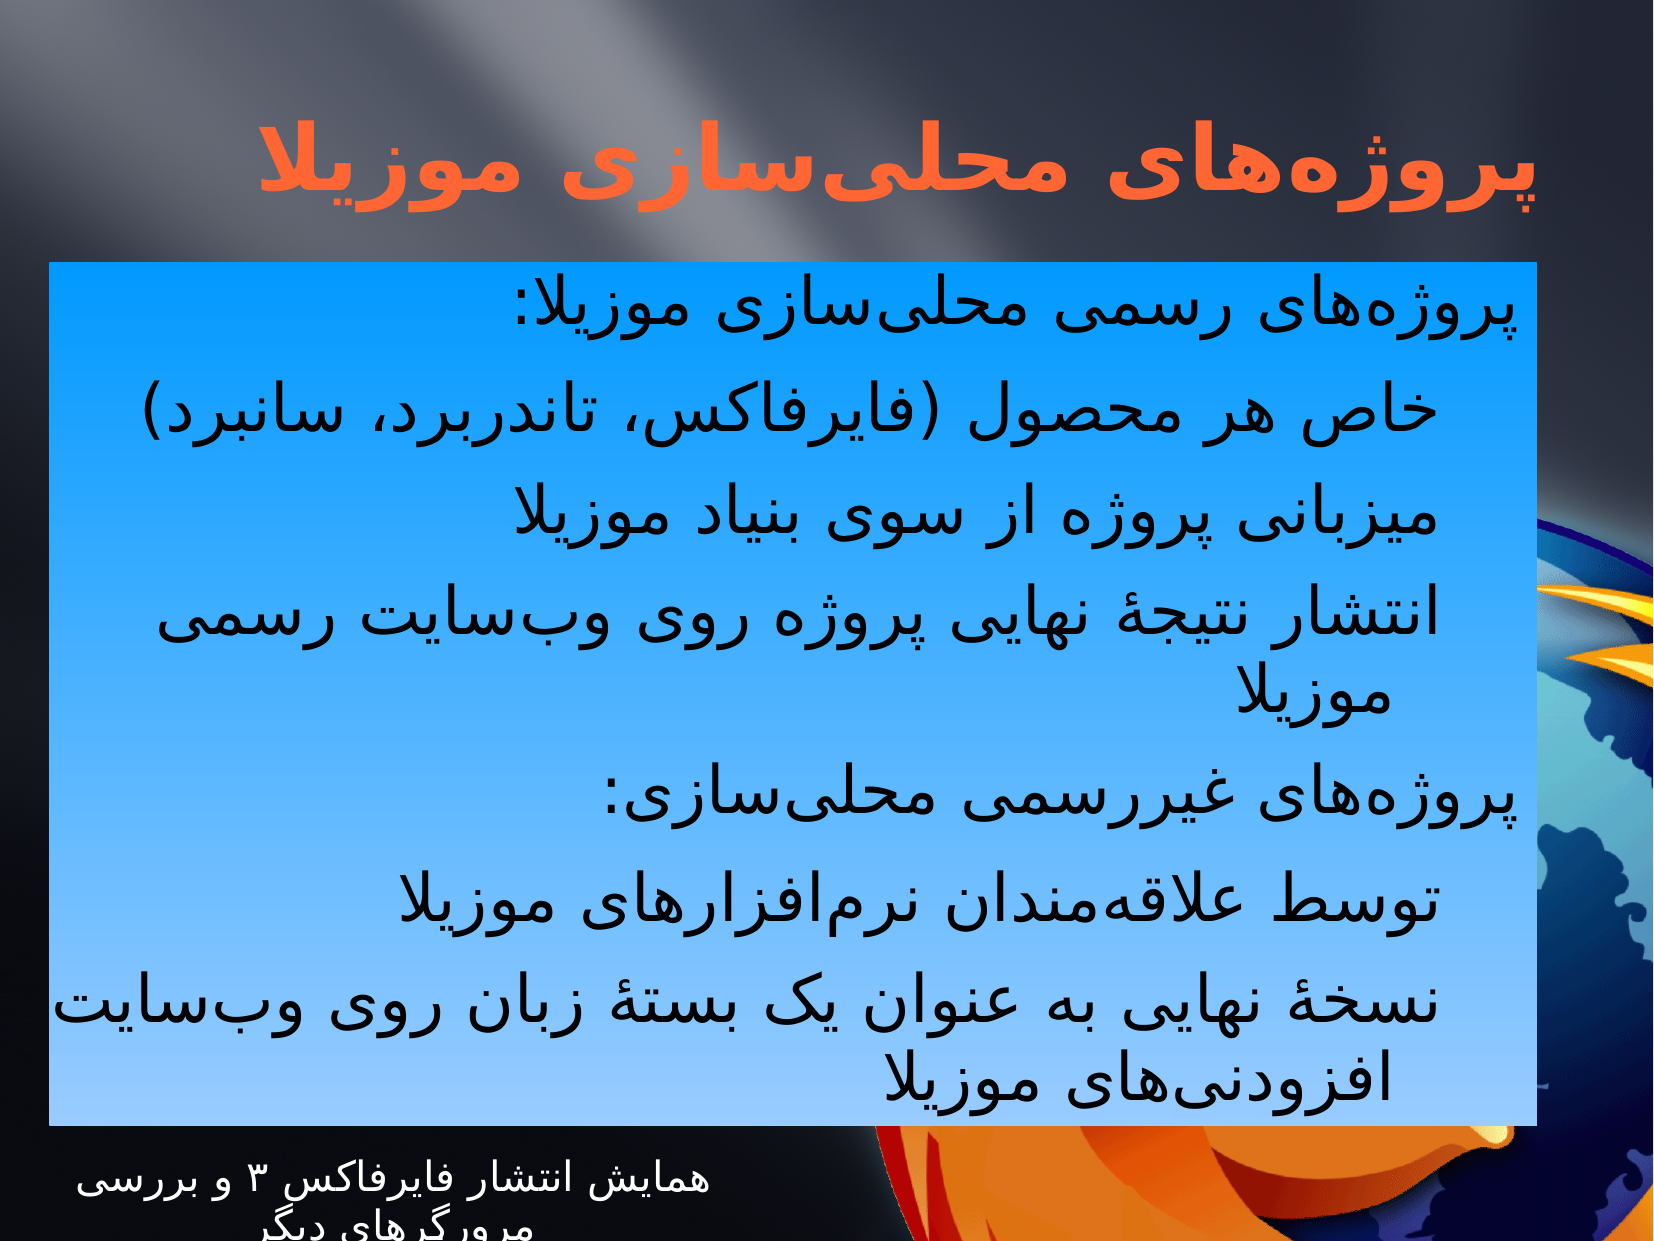

# پروژه‌های محلی‌سازی موزیلا
پروژه‌های رسمی محلی‌سازی موزیلا:
خاص هر محصول (فایرفاکس، تاندربرد، سانبرد)
میزبانی پروژه از سوی بنیاد موزیلا
انتشار نتیجهٔ نهایی پروژه روی وب‌سایت رسمی موزیلا
پروژه‌های غیررسمی محلی‌سازی:
توسط علاقه‌مندان نرم‌افزارهای موزیلا
نسخهٔ نهایی به عنوان یک بستهٔ زبان روی وب‌سایت افزودنی‌های موزیلا